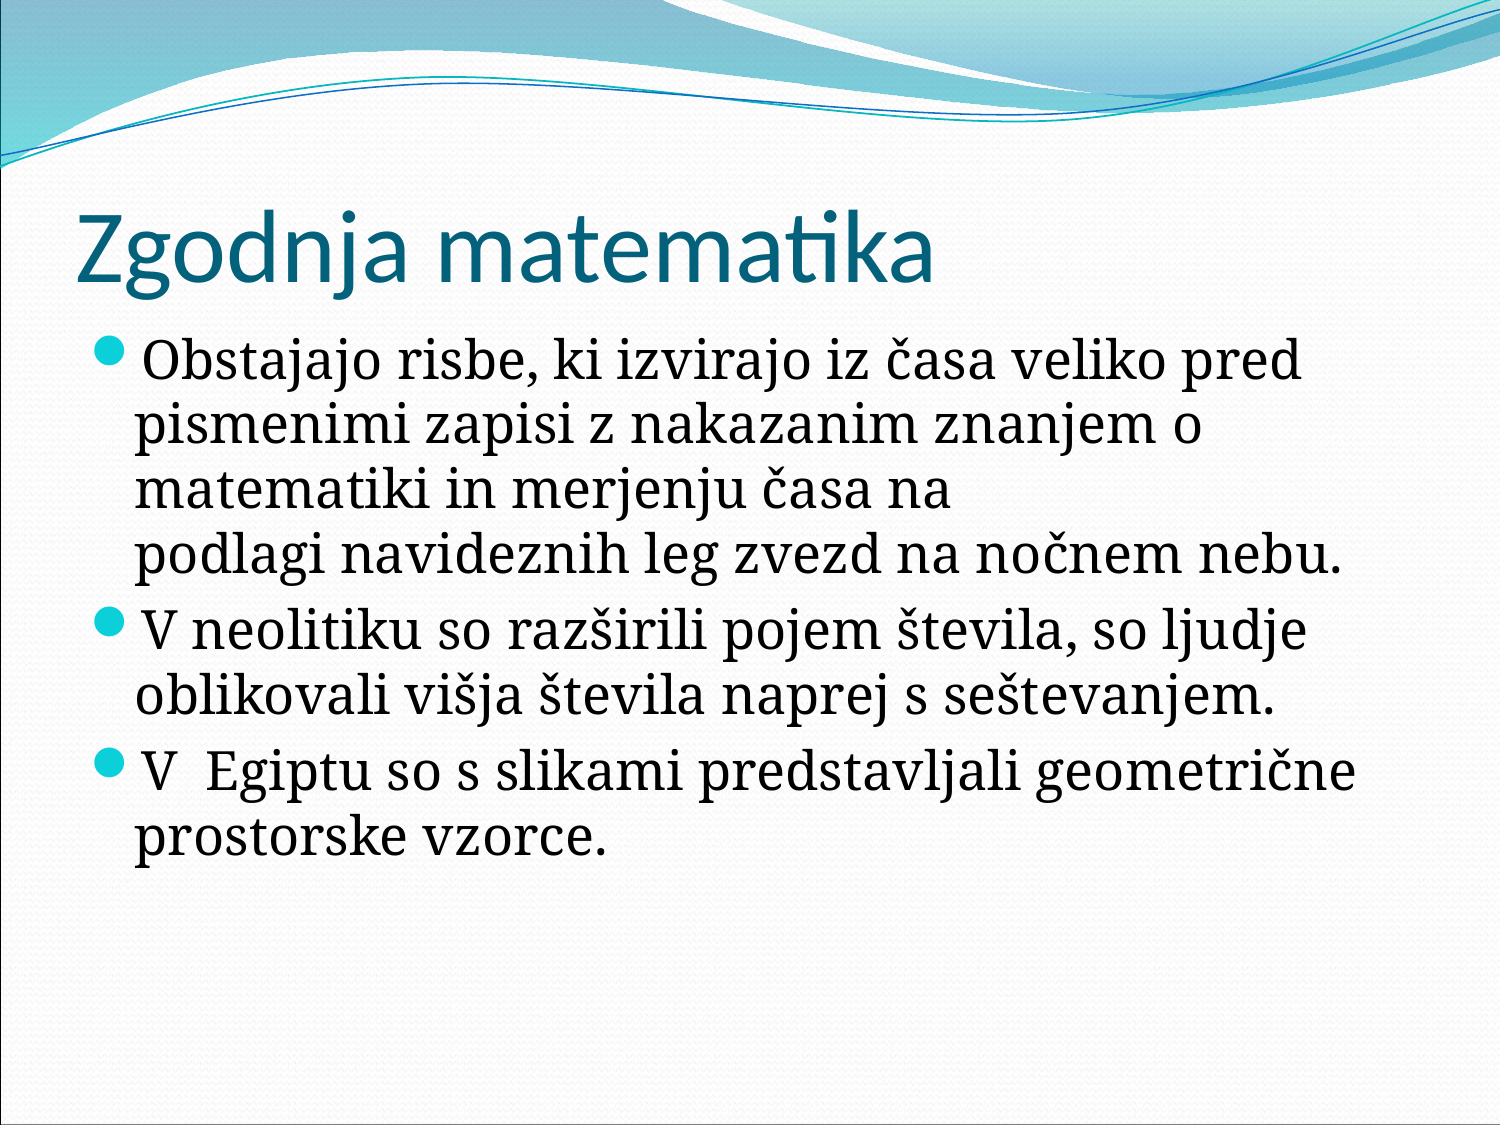

# Zgodnja matematika
Obstajajo risbe, ki izvirajo iz časa veliko pred pismenimi zapisi z nakazanim znanjem o matematiki in merjenju časa na podlagi navideznih leg zvezd na nočnem nebu.
V neolitiku so razširili pojem števila, so ljudje oblikovali višja števila naprej s seštevanjem.
V  Egiptu so s slikami predstavljali geometrične prostorske vzorce.